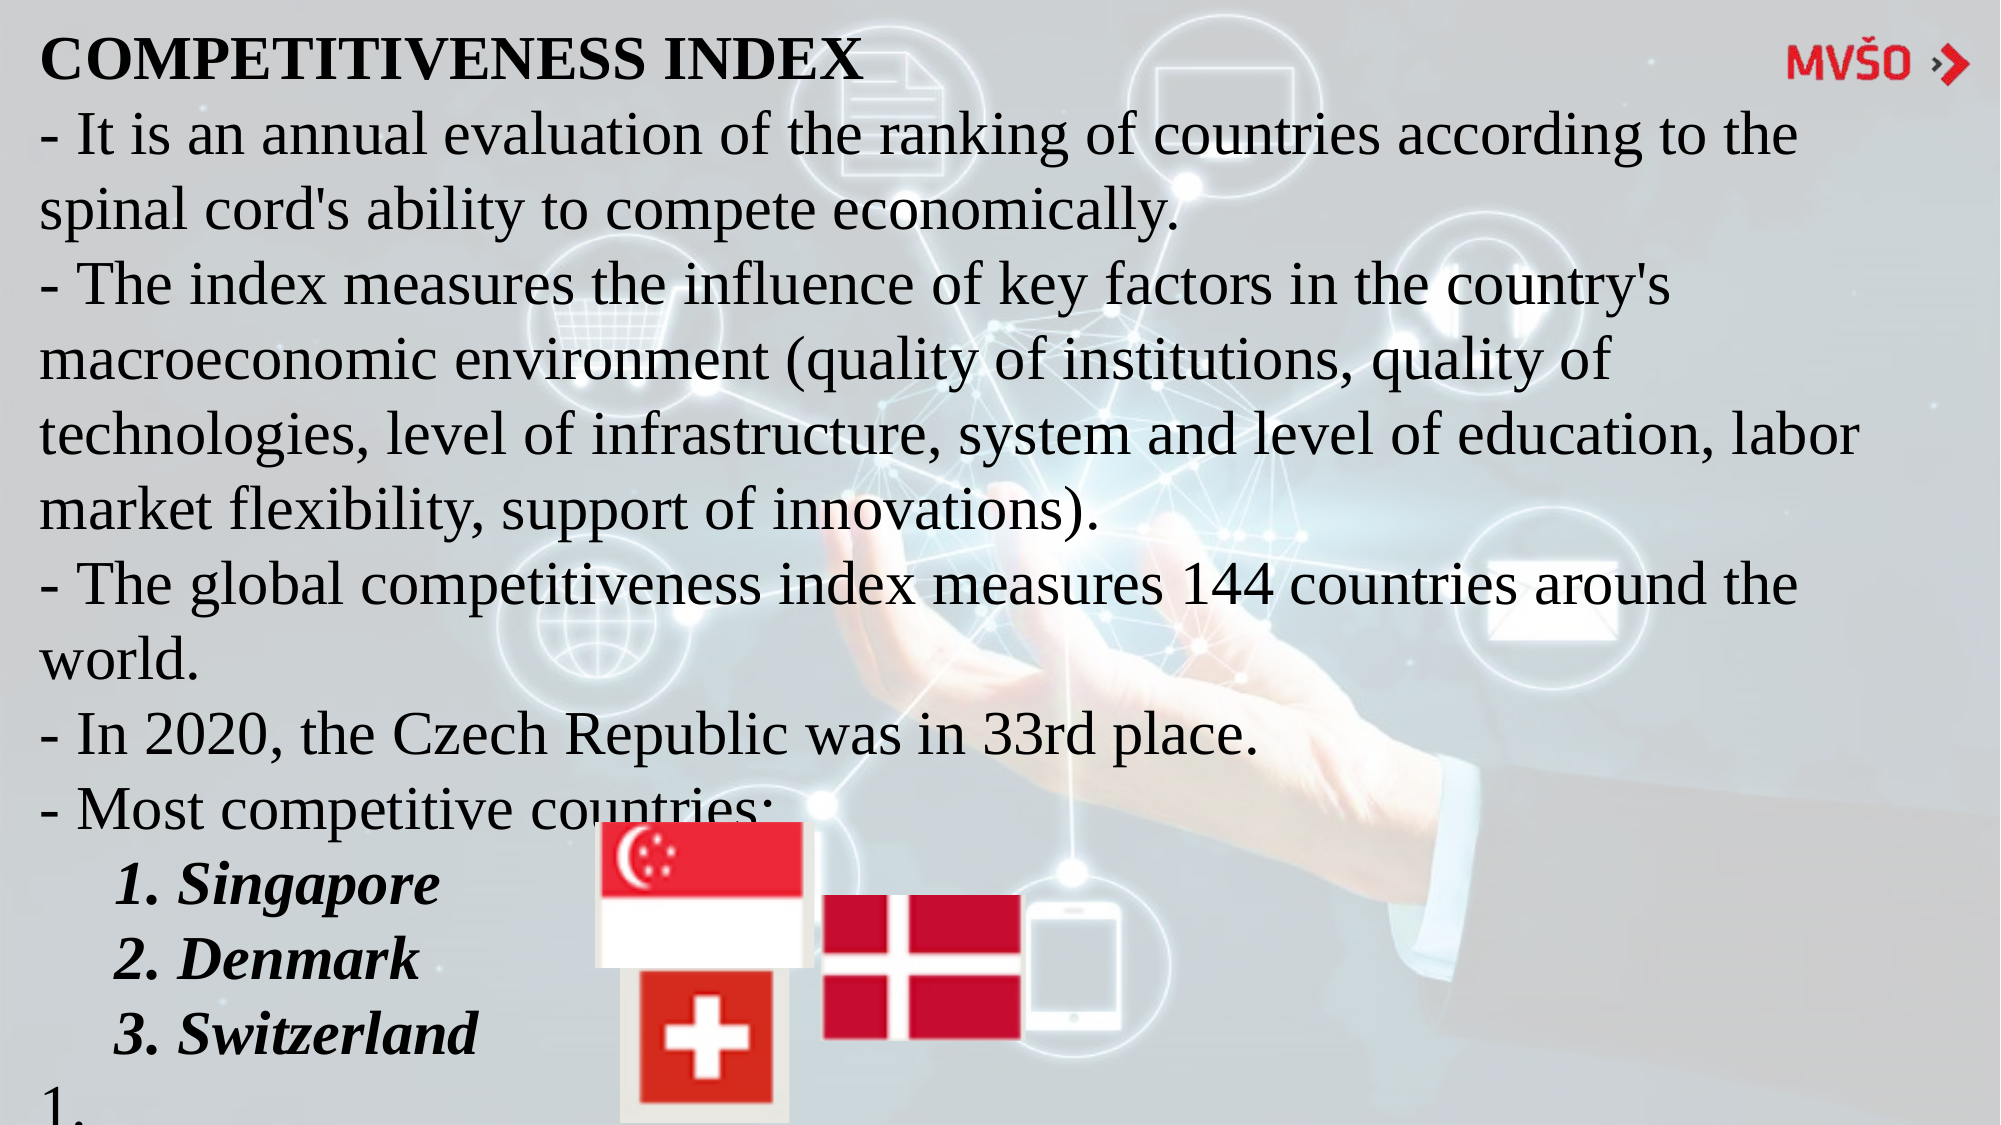

COMPETITIVENESS INDEX
- It is an annual evaluation of the ranking of countries according to the spinal cord's ability to compete economically.
- The index measures the influence of key factors in the country's macroeconomic environment (quality of institutions, quality of technologies, level of infrastructure, system and level of education, labor market flexibility, support of innovations).
- The global competitiveness index measures 144 countries around the world.
- In 2020, the Czech Republic was in 33rd place.
- Most competitive countries:
	1. Singapore
	2. Denmark
	3. Switzerland